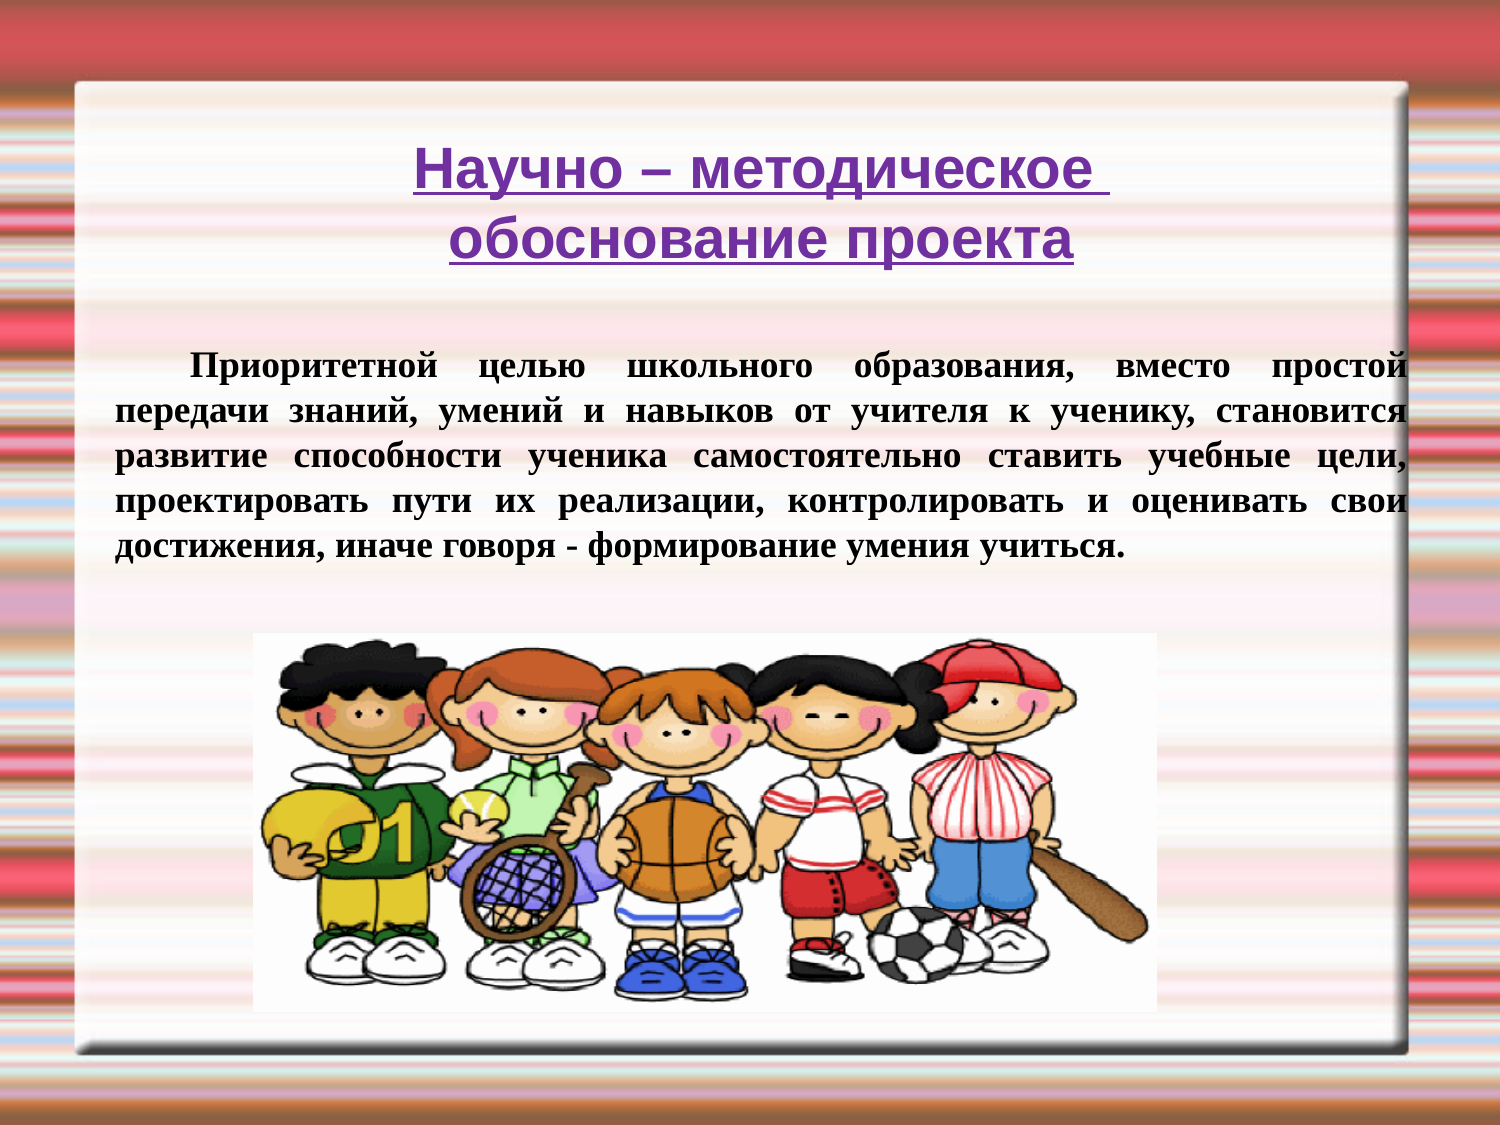

Научно – методическое
обоснование проекта
Приоритетной целью школьного образования, вместо простой передачи знаний, умений и навыков от учителя к ученику, становится развитие способности ученика самостоятельно ставить учебные цели, проектировать пути их реализации, контролировать и оценивать свои достижения, иначе говоря - формирование умения учиться.